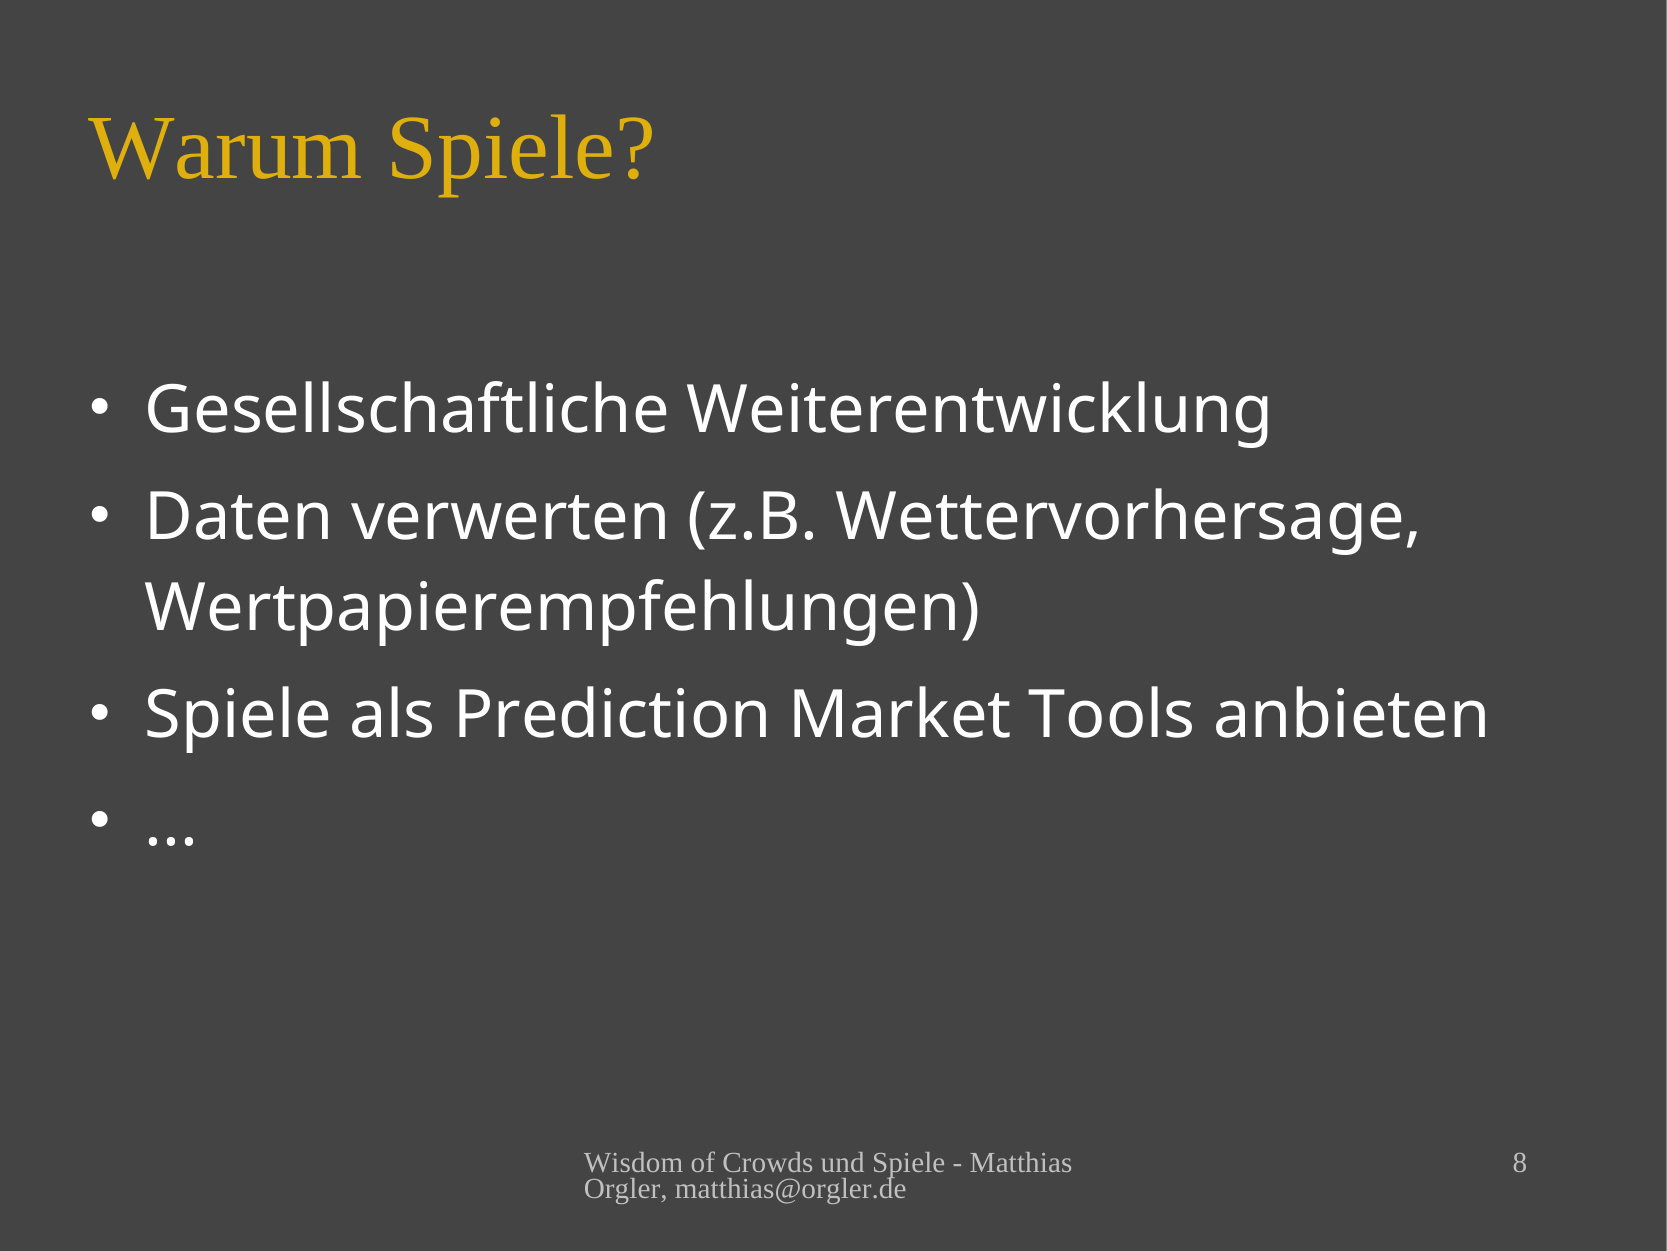

# Warum Spiele?
Gesellschaftliche Weiterentwicklung
Daten verwerten (z.B. Wettervorhersage, Wertpapierempfehlungen)
Spiele als Prediction Market Tools anbieten
...
Wisdom of Crowds und Spiele - Matthias Orgler, matthias@orgler.de
8